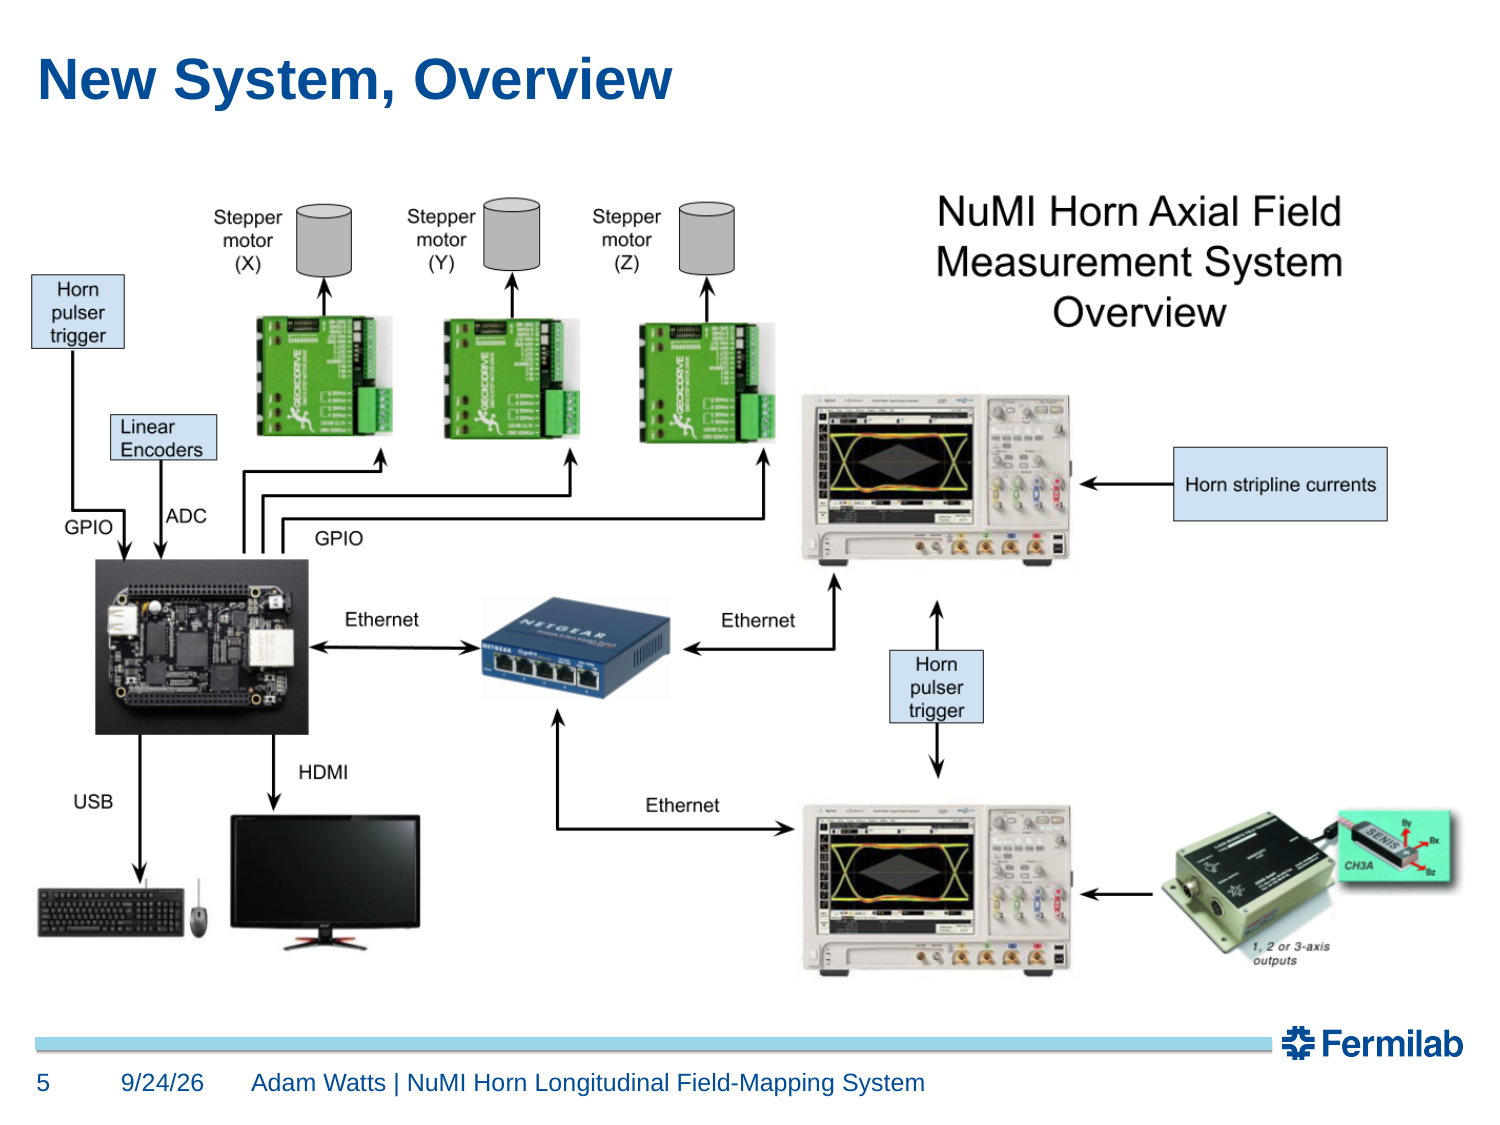

# New System, Overview
Adam Watts | NuMI Horn Longitudinal Field-Mapping System